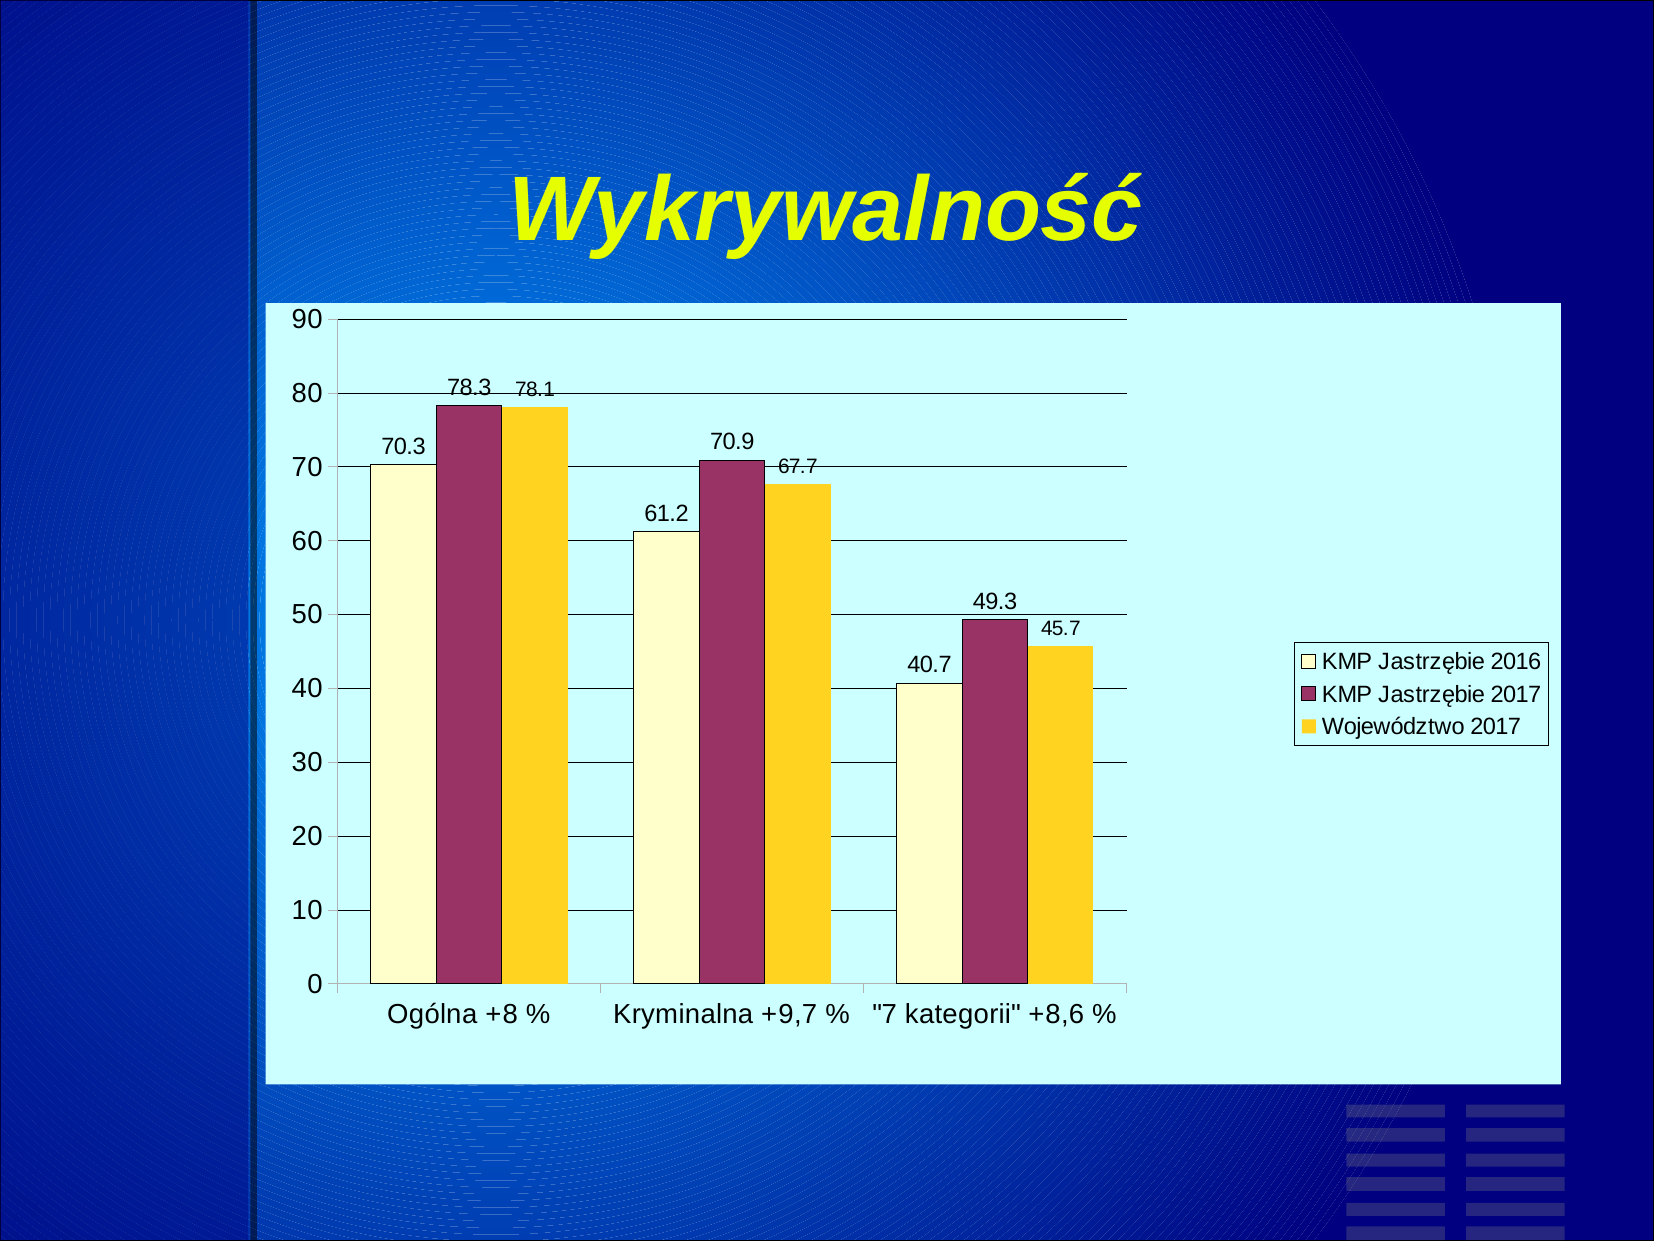

# Wykrywalność
### Chart
| Category | KMP Jastrzębie 2016 | KMP Jastrzębie 2017 | Województwo 2017 |
|---|---|---|---|
| Ogólna +8 % | 70.3 | 78.3 | 78.1 |
| Kryminalna +9,7 % | 61.2 | 70.9 | 67.7 |
| "7 kategorii" +8,6 % | 40.7 | 49.3 | 45.7 |